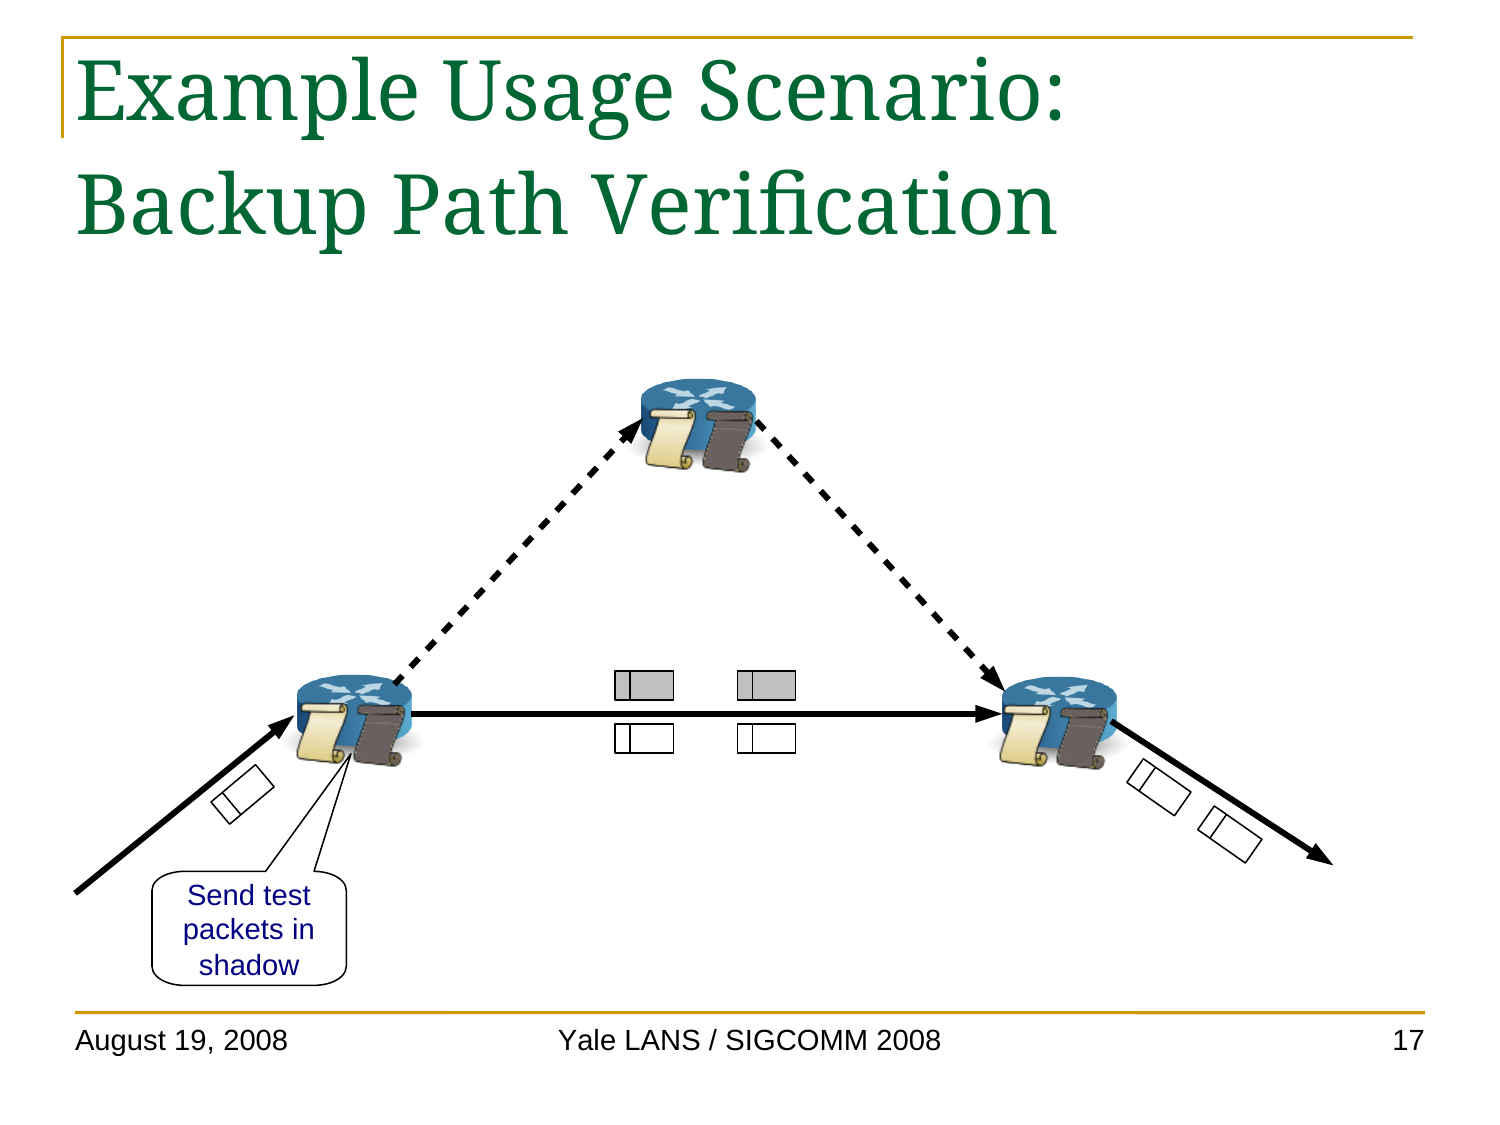

# Example Usage Scenario: Backup Path Verification
Send test packets in shadow
August 19, 2008
Yale LANS / SIGCOMM 2008
17